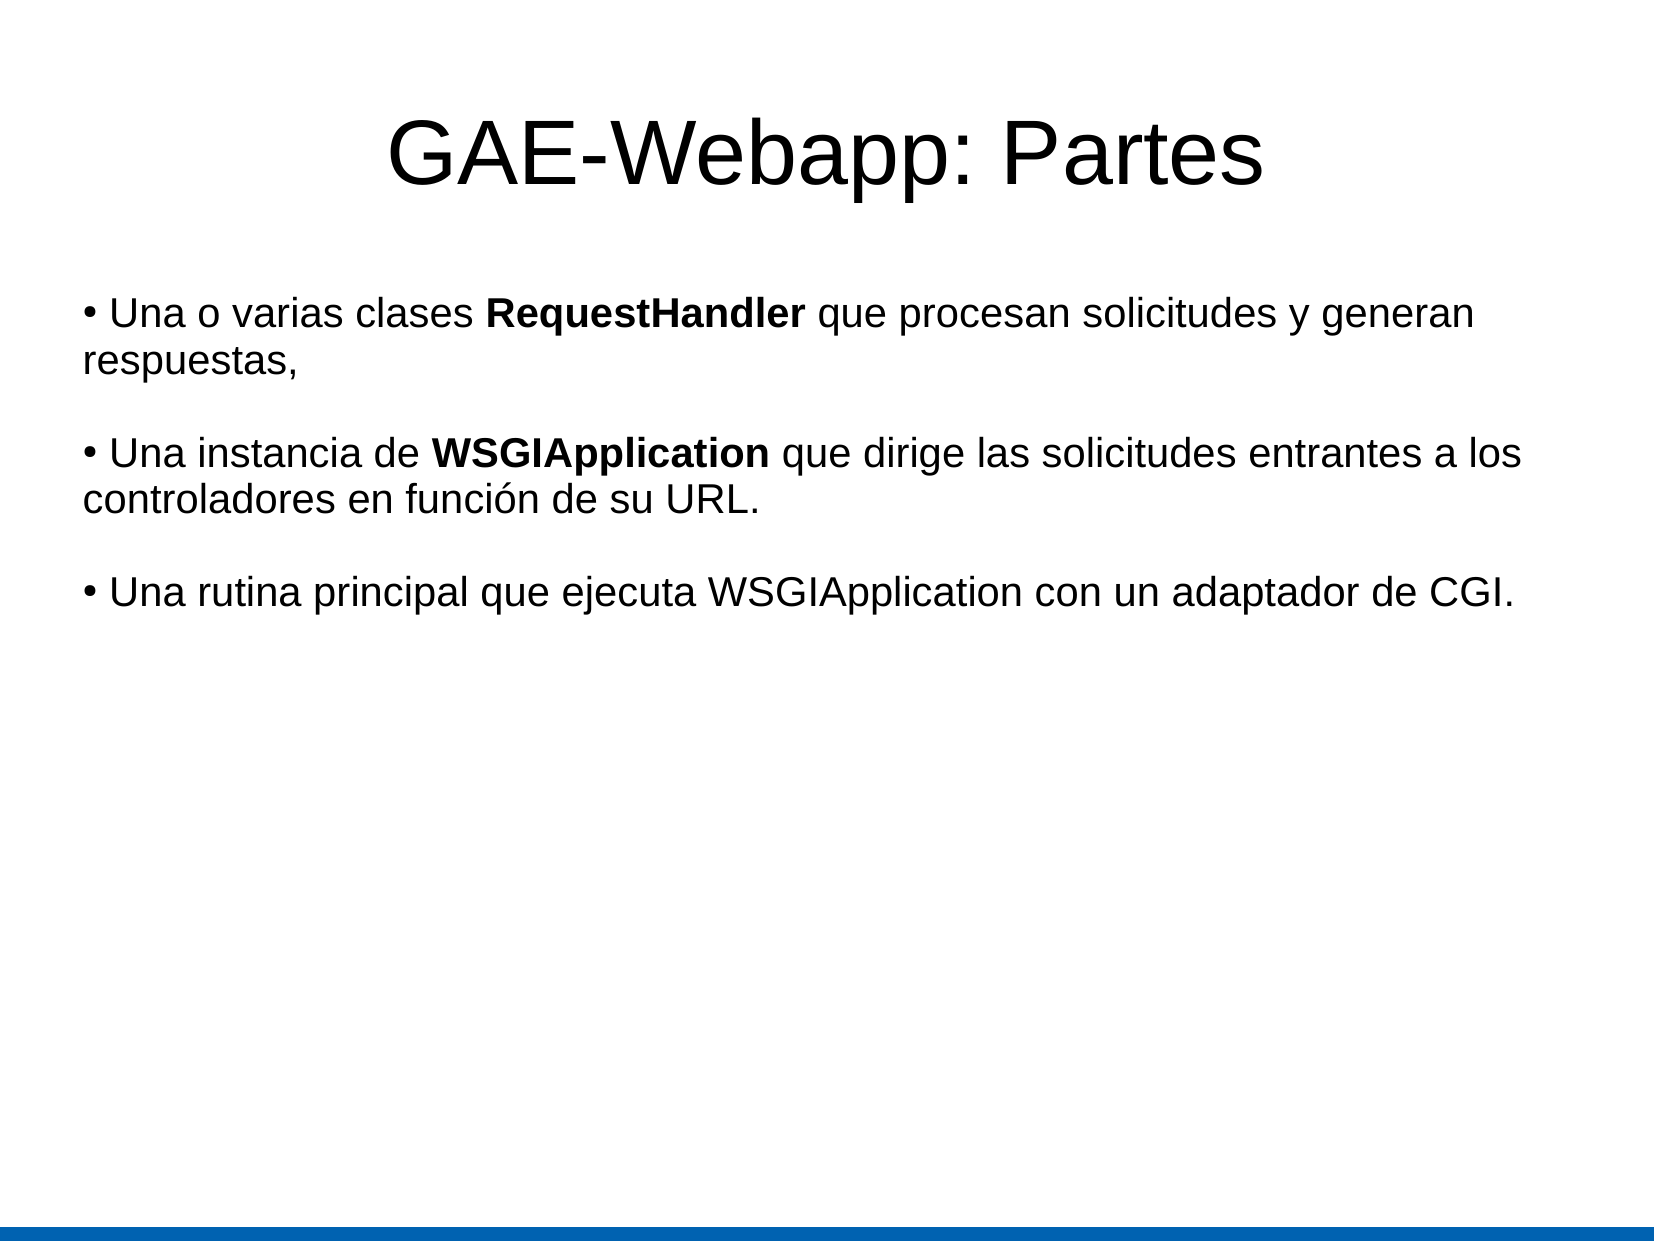

# GAE-Webapp: Partes
 Una o varias clases RequestHandler que procesan solicitudes y generan respuestas,
 Una instancia de WSGIApplication que dirige las solicitudes entrantes a los controladores en función de su URL.
 Una rutina principal que ejecuta WSGIApplication con un adaptador de CGI.